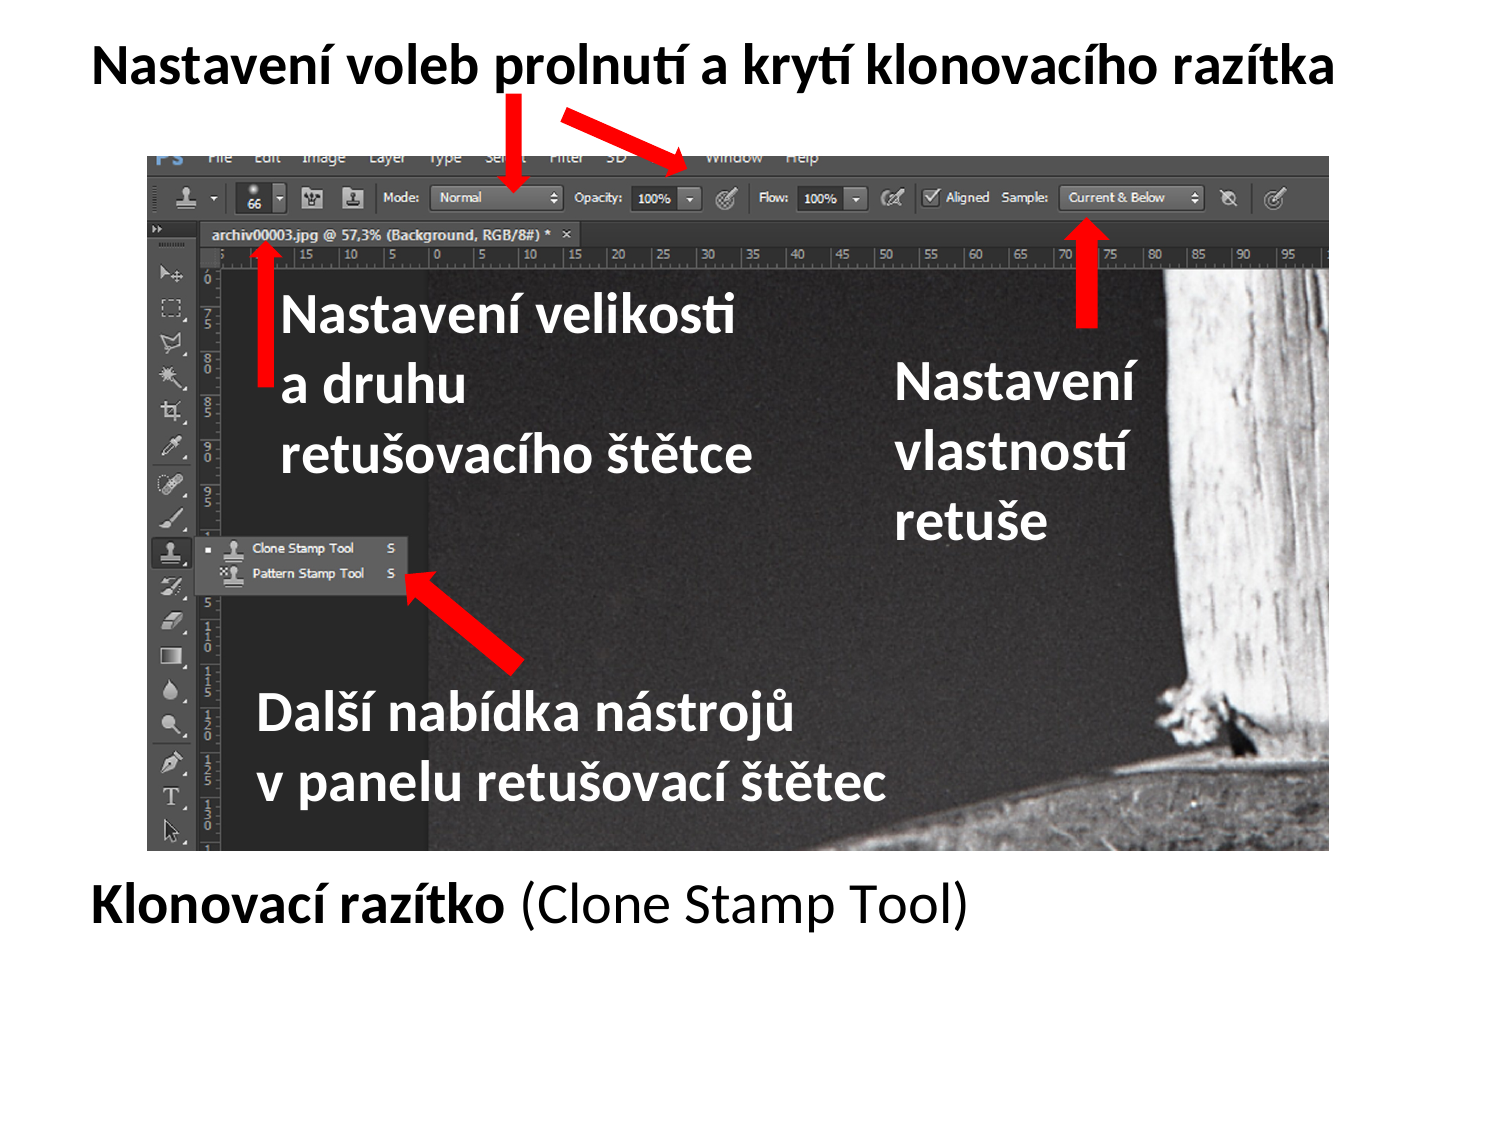

Nastavení voleb prolnutí a krytí klonovacího razítka
Nastavení velikosti
a druhu retušovacího štětce
Nastavení vlastností retuše
Další nabídka nástrojů
v panelu retušovací štětec
Klonovací razítko (Clone Stamp Tool)